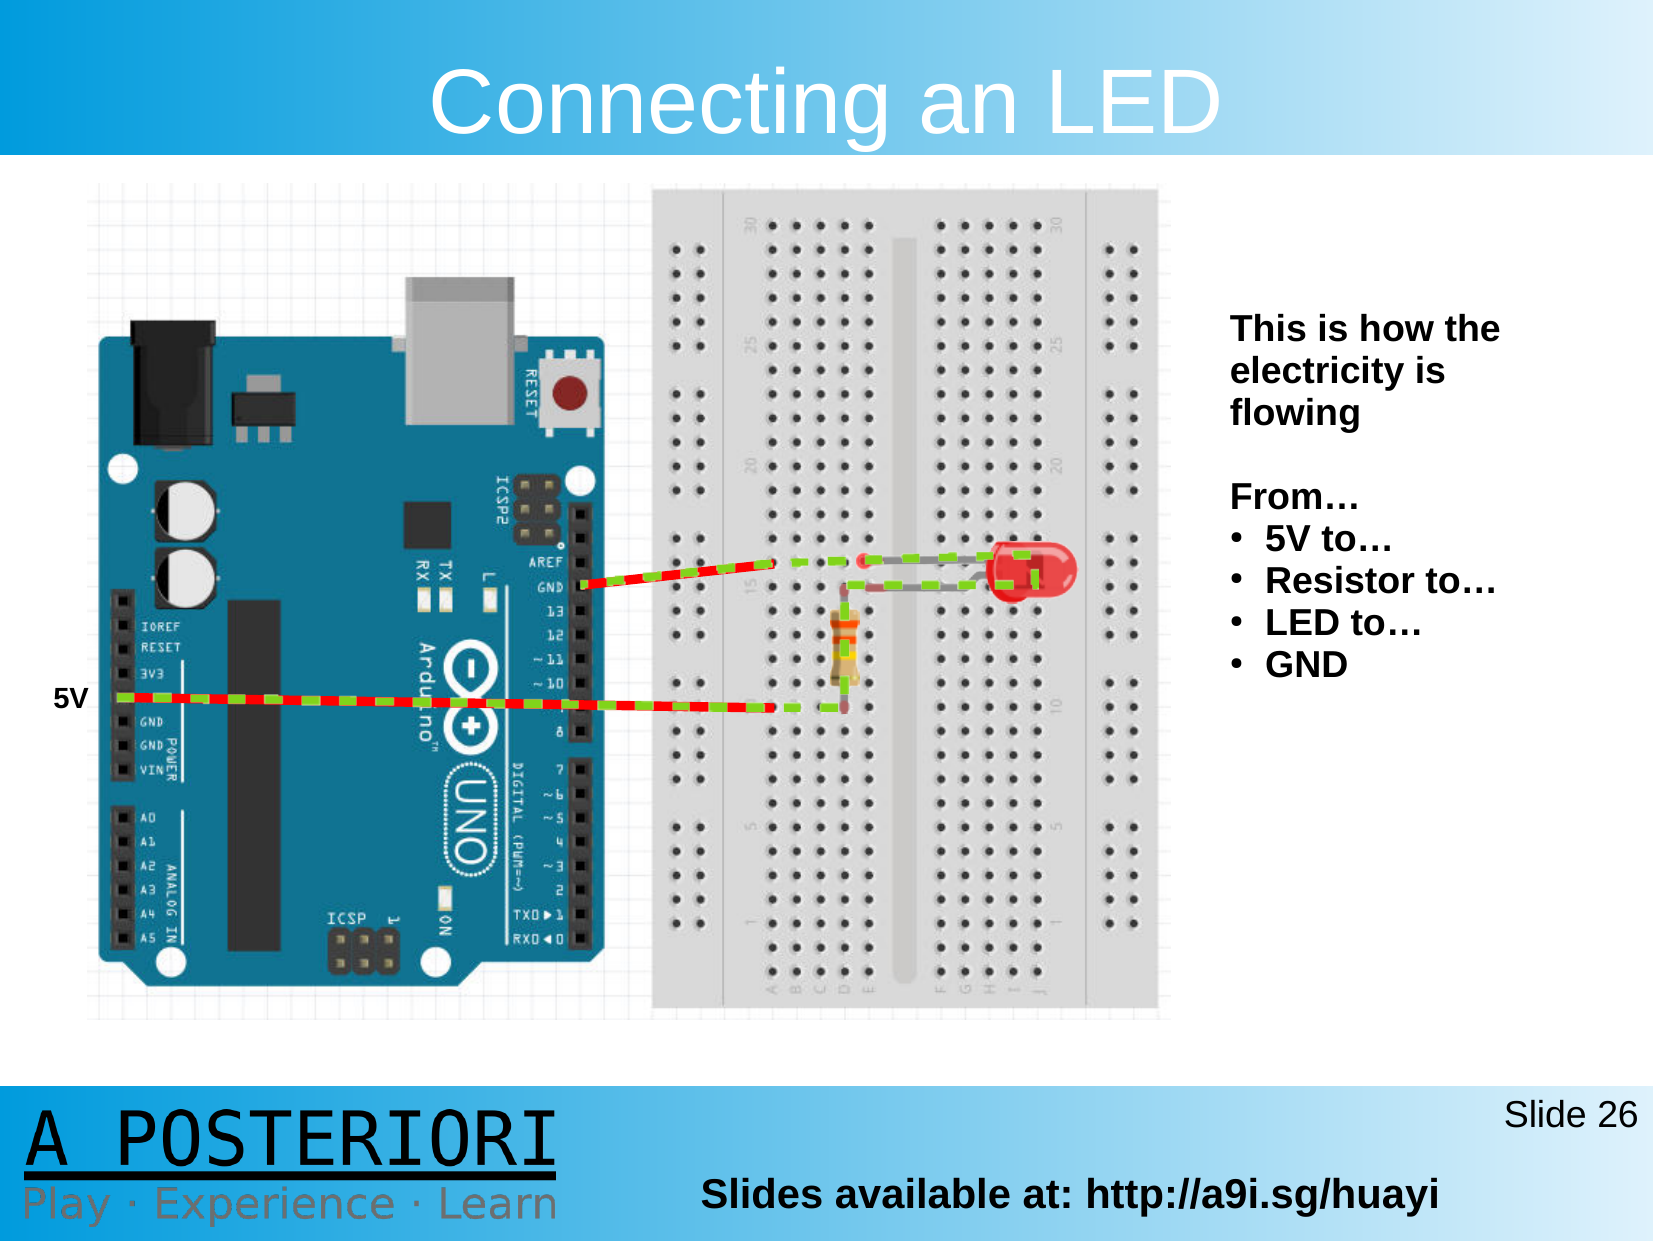

# Connecting an LED
This is how the electricity is flowing
From…
5V to…
Resistor to…
LED to…
GND
5V